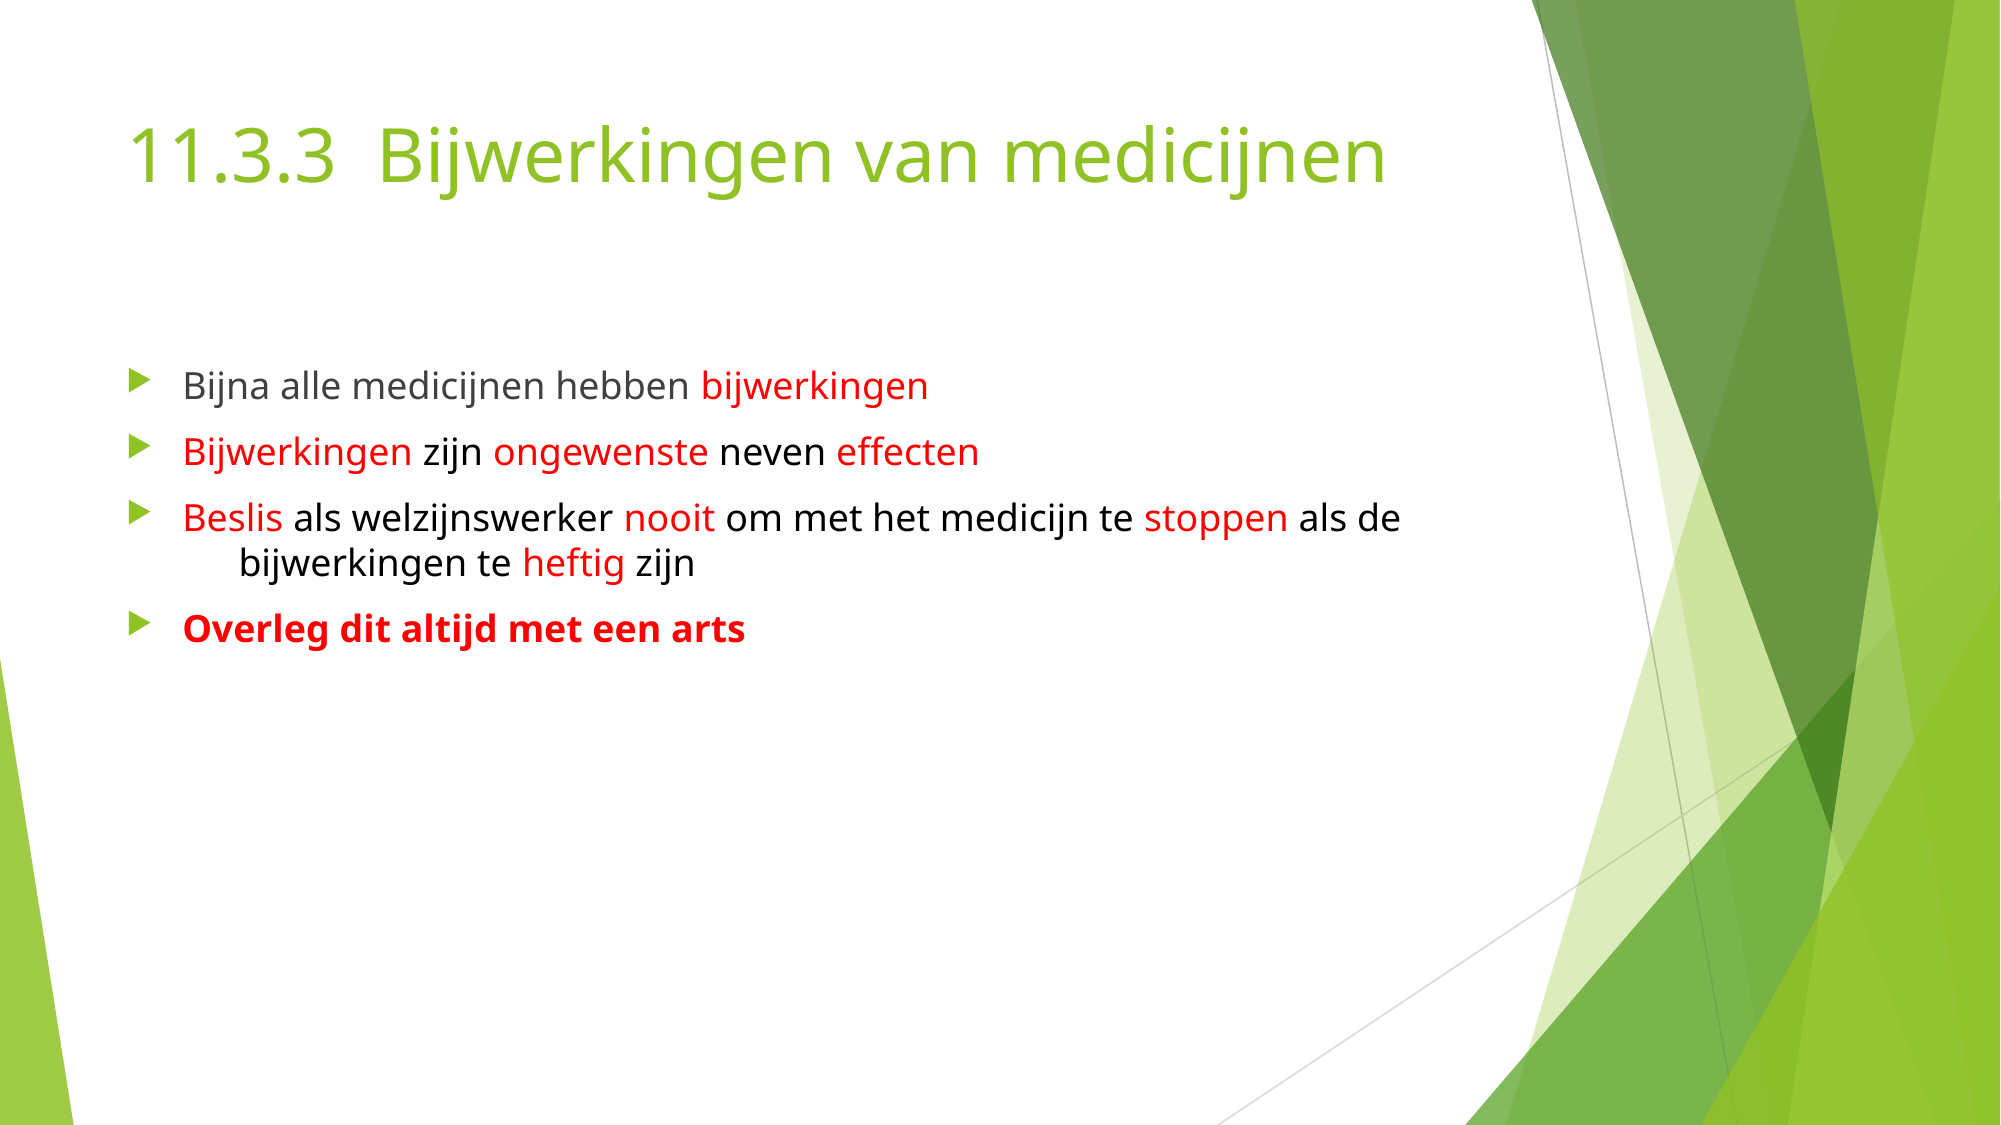

# 11.3.3 Bijwerkingen van medicijnen
Bijna alle medicijnen hebben bijwerkingen
Bijwerkingen zijn ongewenste neven effecten
Beslis als welzijnswerker nooit om met het medicijn te stoppen als de bijwerkingen te heftig zijn
Overleg dit altijd met een arts